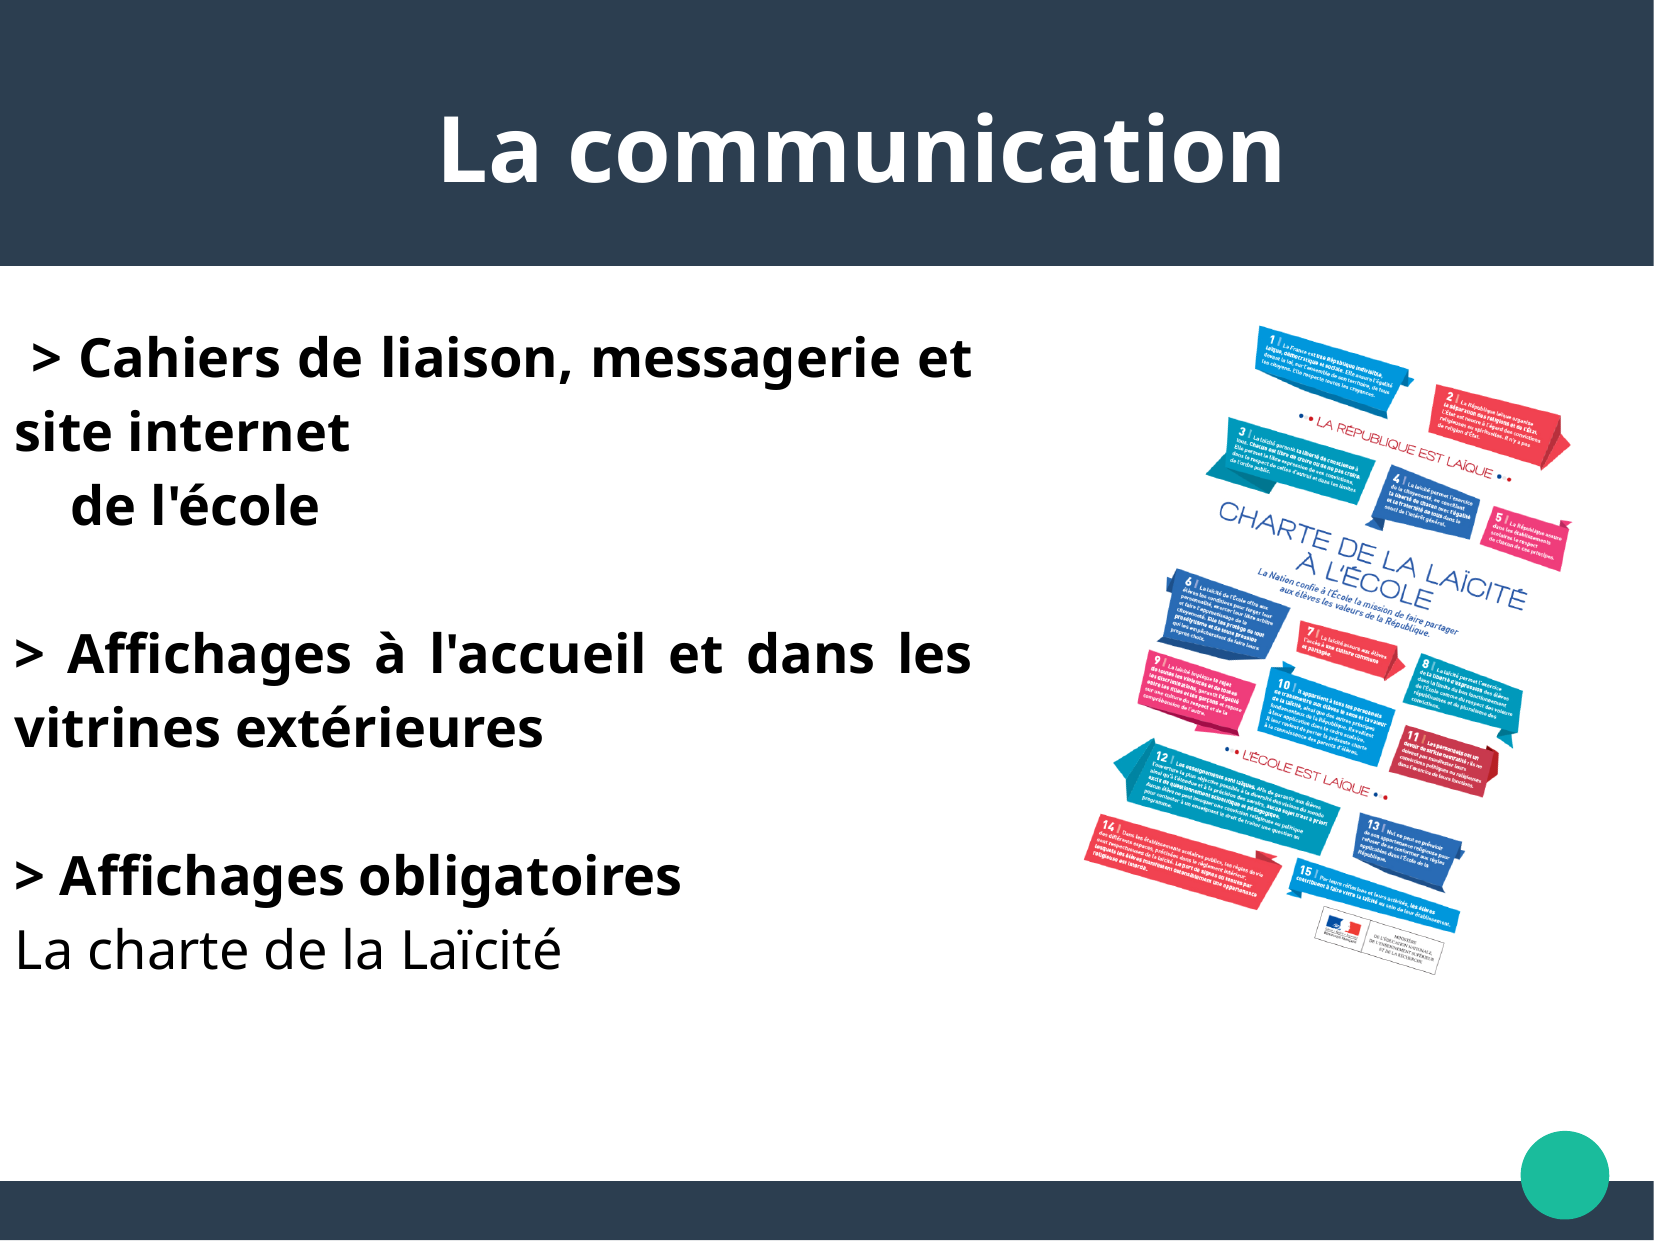

# La communication
 > Cahiers de liaison, messagerie et site internet
 de l'école
> Affichages à l'accueil et dans les vitrines extérieures
> Affichages obligatoires
La charte de la Laïcité